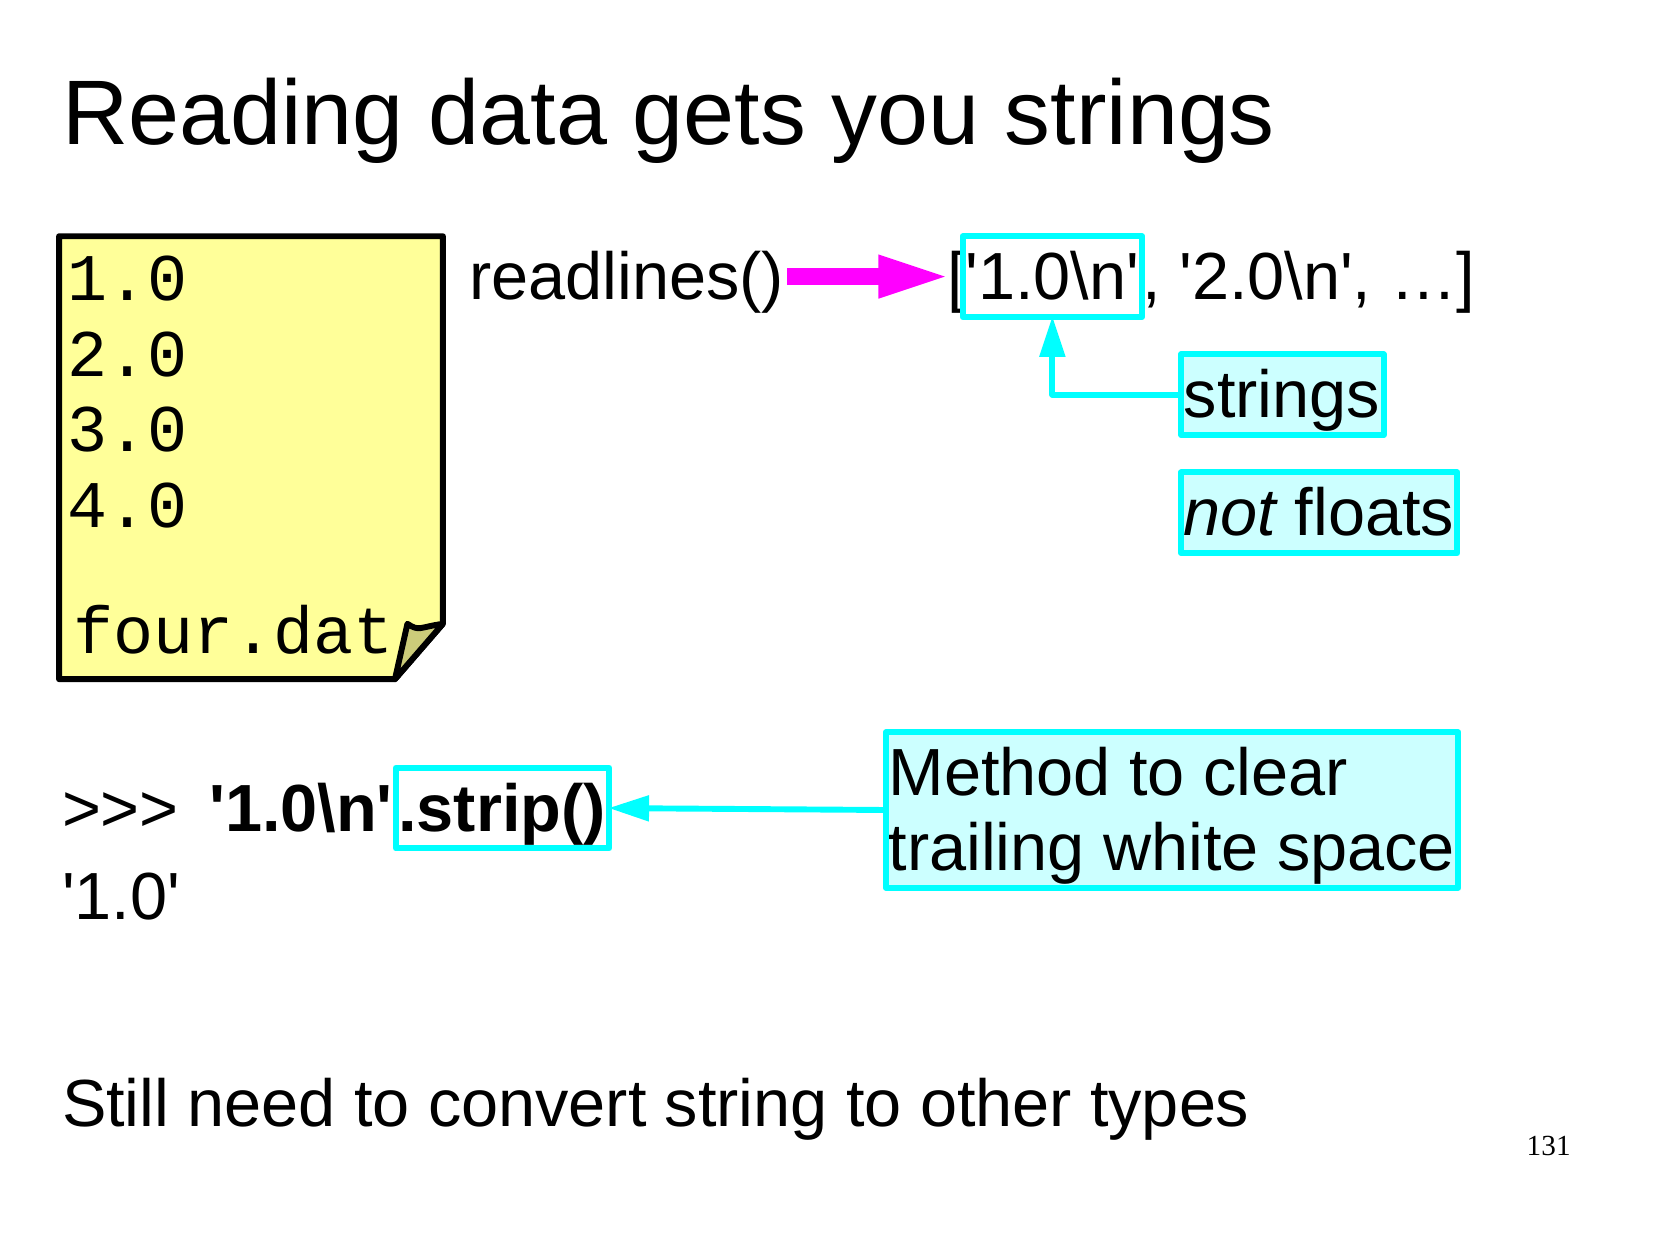

Reading data gets you strings
1.0
2.0
3.0
4.0
readlines()
[
'1.0\n'
, '2.0\n', …]
strings
not floats
four.dat
Method to clear
trailing white space
>>>
'1.0\n'
.strip()
'1.0'
Still need to convert string to other types
131